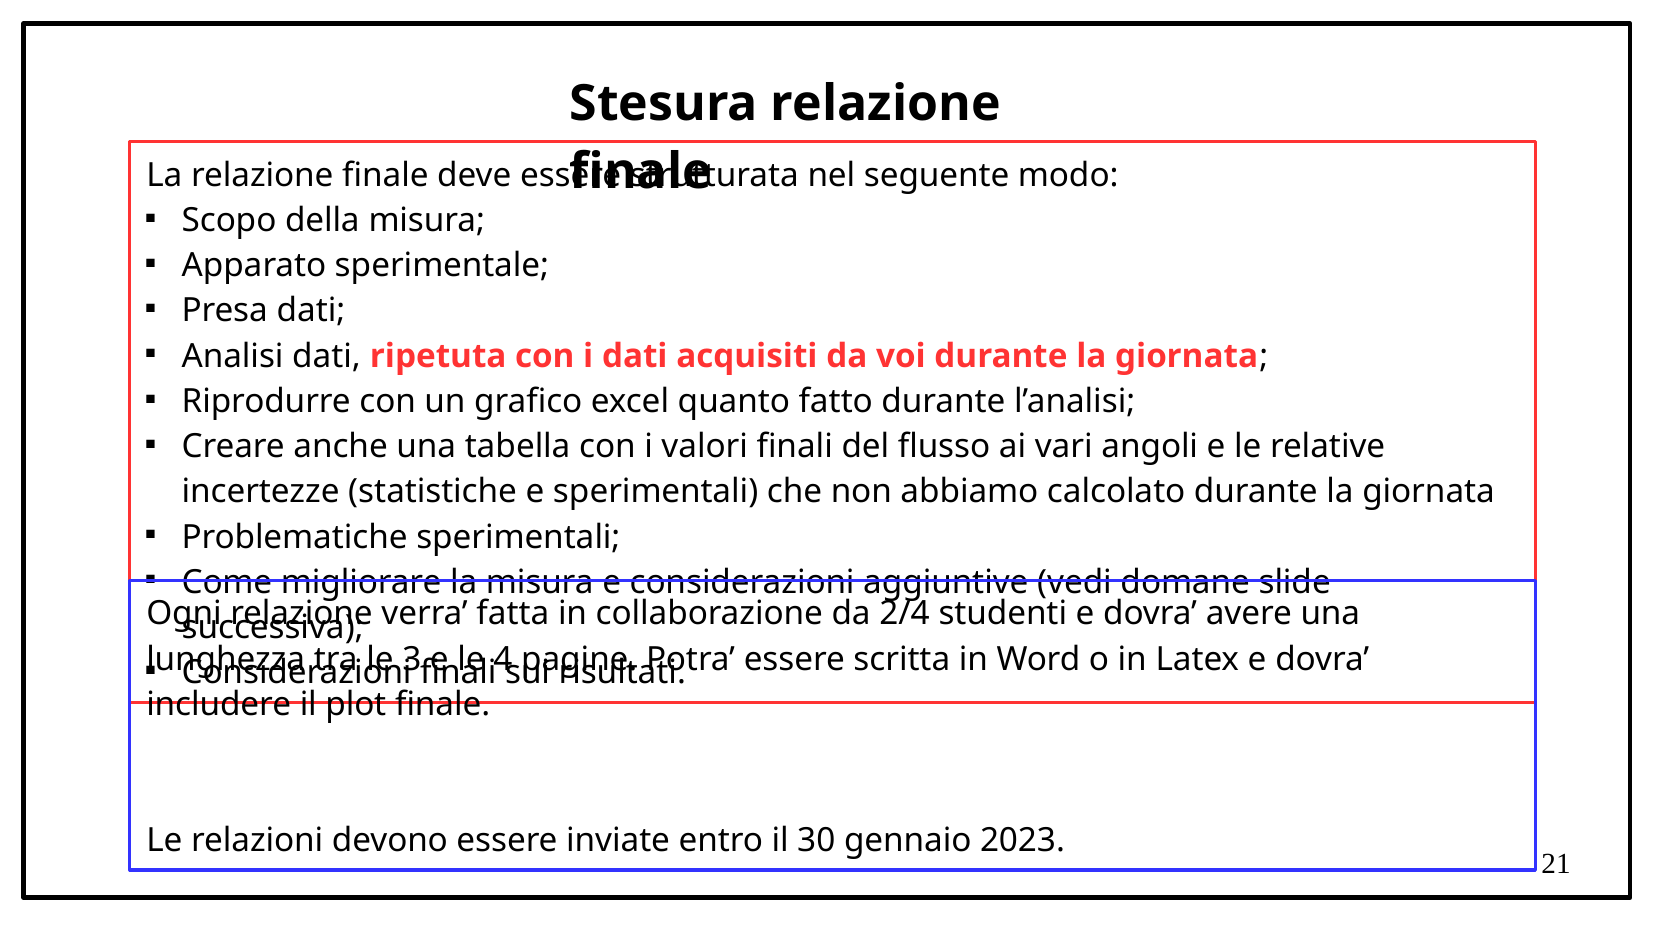

Stesura relazione finale
La relazione finale deve essere strutturata nel seguente modo:
Scopo della misura;
Apparato sperimentale;
Presa dati;
Analisi dati, ripetuta con i dati acquisiti da voi durante la giornata;
Riprodurre con un grafico excel quanto fatto durante l’analisi;
Creare anche una tabella con i valori finali del flusso ai vari angoli e le relative incertezze (statistiche e sperimentali) che non abbiamo calcolato durante la giornata
Problematiche sperimentali;
Come migliorare la misura e considerazioni aggiuntive (vedi domane slide successiva);
Considerazioni finali sui risultati.
Ogni relazione verra’ fatta in collaborazione da 2/4 studenti e dovra’ avere una lunghezza tra le 3 e le 4 pagine. Potra’ essere scritta in Word o in Latex e dovra’ includere il plot finale.
Le relazioni devono essere inviate entro il 30 gennaio 2023.
21